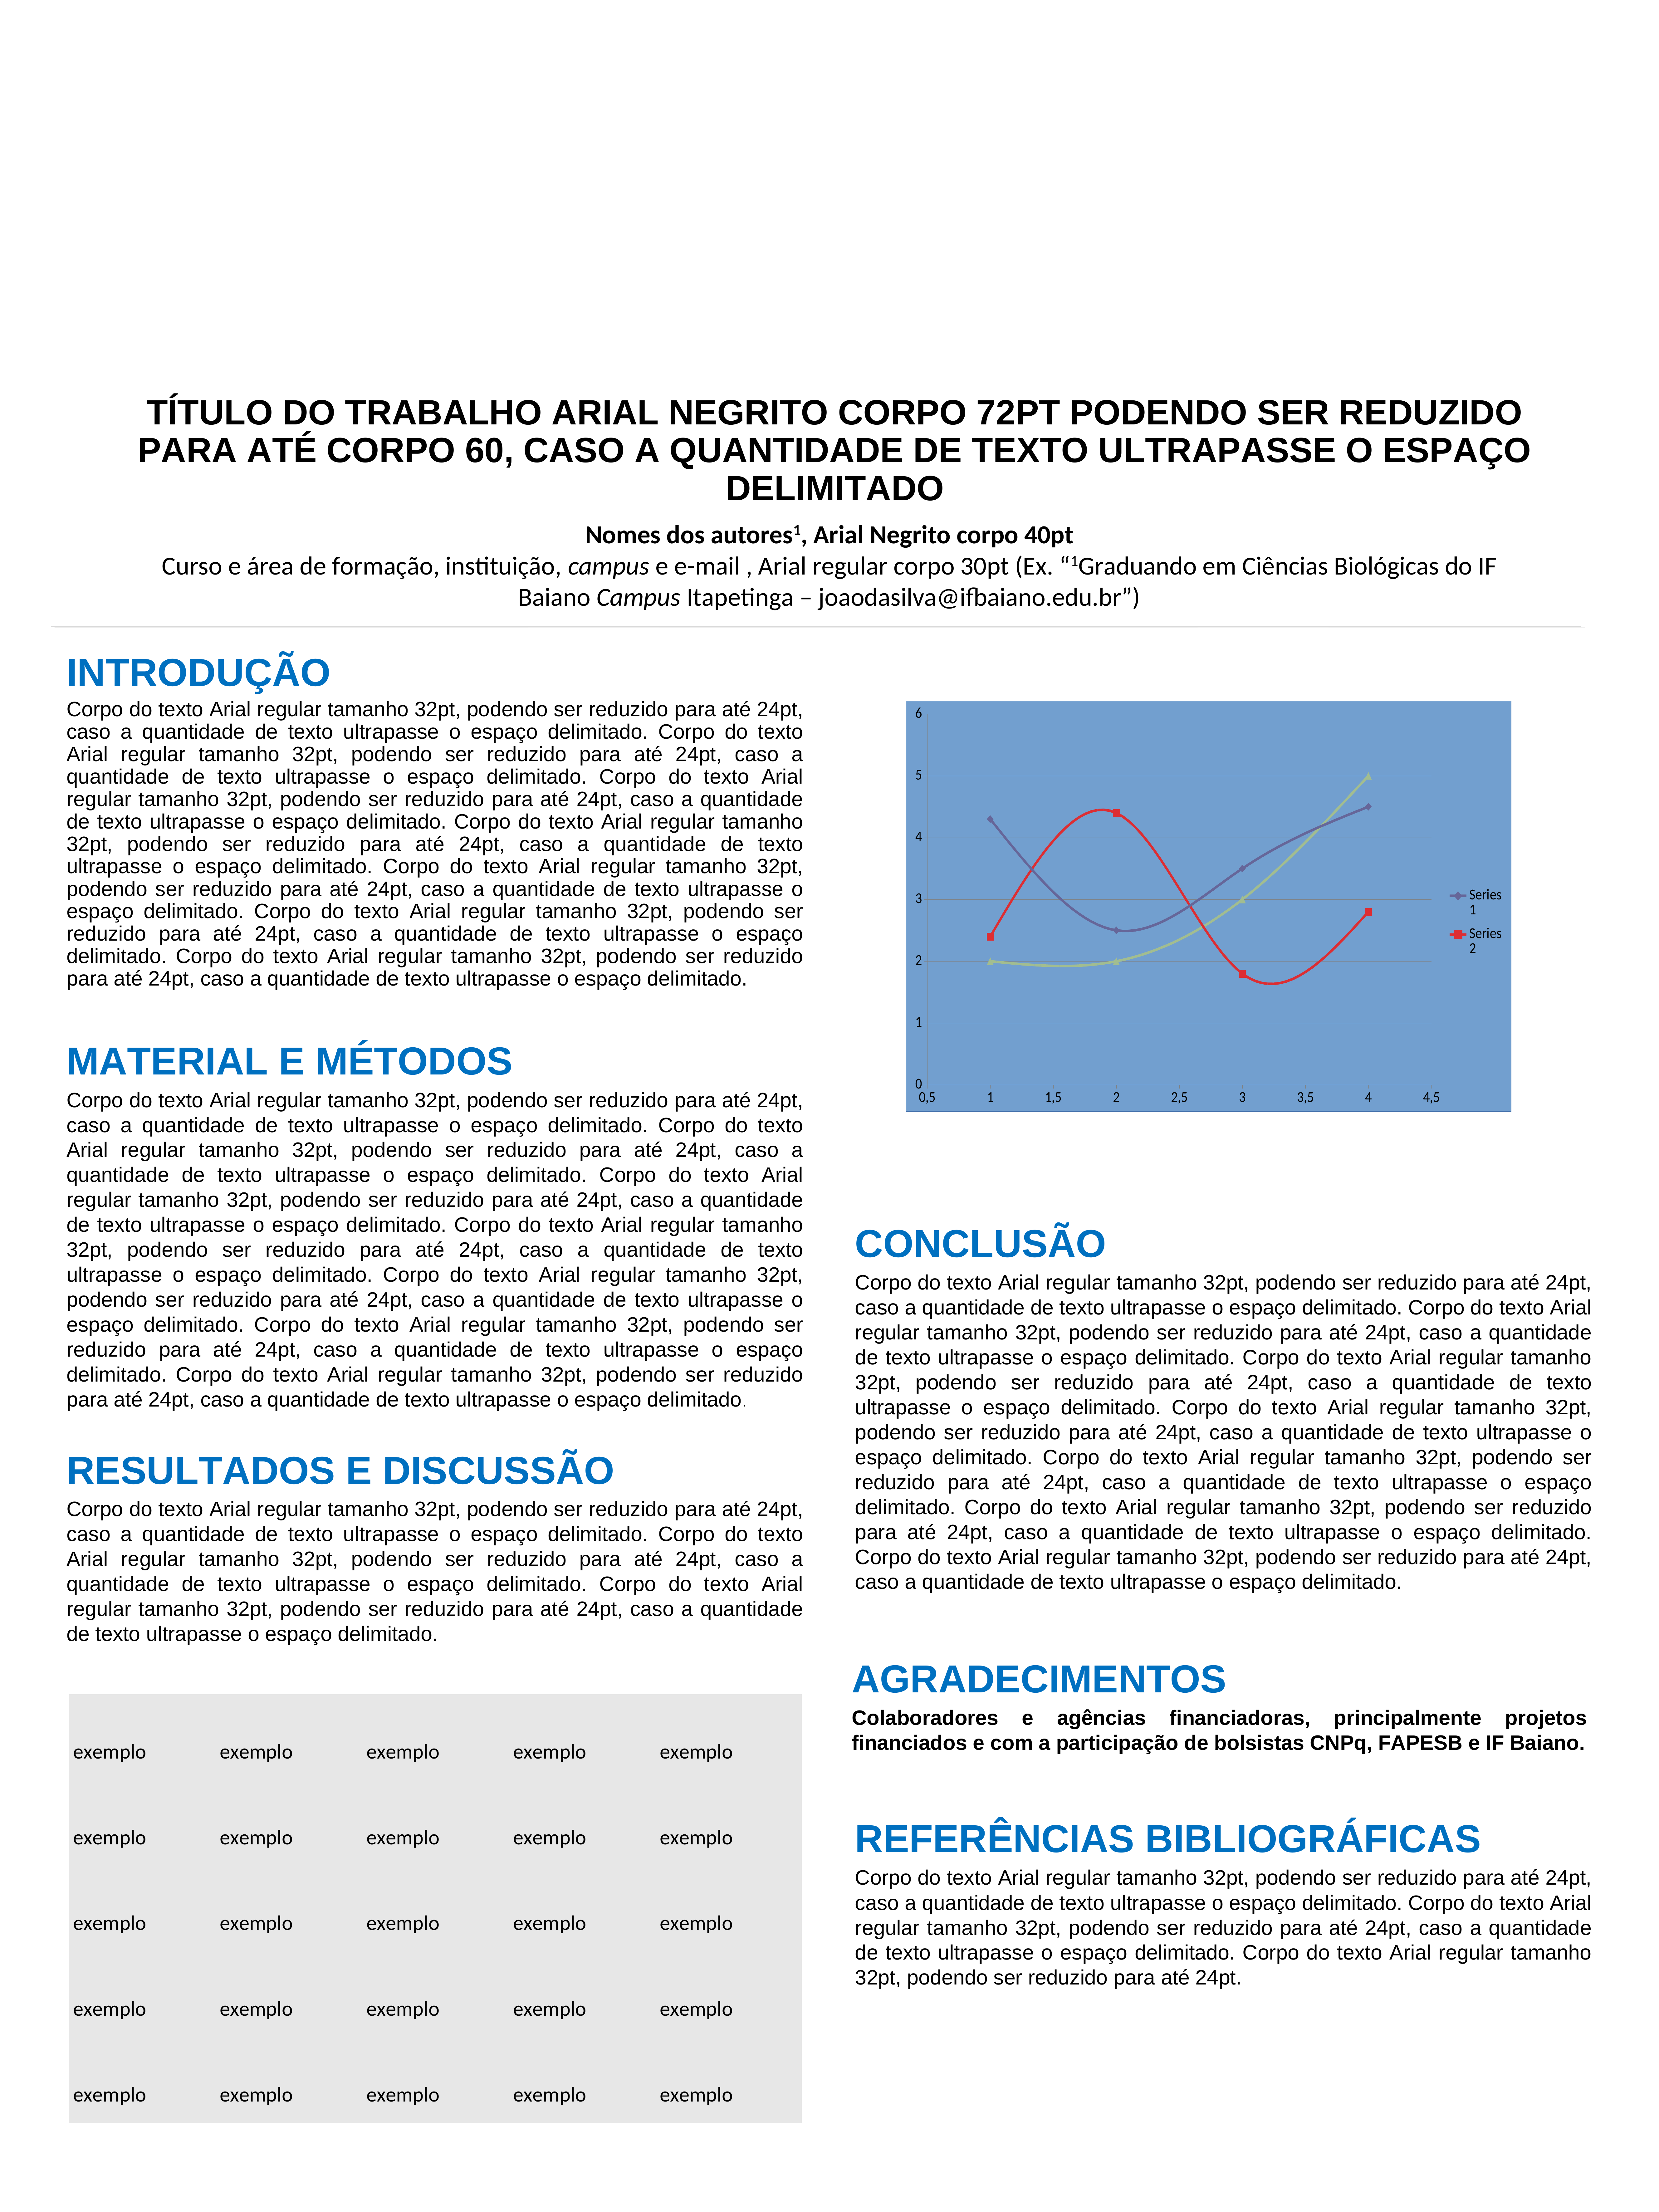

PIBIC-EM
TÍTULO DO TRABALHO ARIAL NEGRITO CORPO 72PT PODENDO SER REDUZIDO PARA ATÉ CORPO 60, CASO A QUANTIDADE DE TEXTO ULTRAPASSE O ESPAÇO DELIMITADO
Nomes dos autores1, Arial Negrito corpo 40pt
Curso e área de formação, instituição, campus e e-mail , Arial regular corpo 30pt (Ex. “1Graduando em Ciências Biológicas do IF Baiano Campus Itapetinga – joaodasilva@ifbaiano.edu.br”)
INTRODUÇÃO
Corpo do texto Arial regular tamanho 32pt, podendo ser reduzido para até 24pt, caso a quantidade de texto ultrapasse o espaço delimitado. Corpo do texto Arial regular tamanho 32pt, podendo ser reduzido para até 24pt, caso a quantidade de texto ultrapasse o espaço delimitado. Corpo do texto Arial regular tamanho 32pt, podendo ser reduzido para até 24pt, caso a quantidade de texto ultrapasse o espaço delimitado. Corpo do texto Arial regular tamanho 32pt, podendo ser reduzido para até 24pt, caso a quantidade de texto ultrapasse o espaço delimitado. Corpo do texto Arial regular tamanho 32pt, podendo ser reduzido para até 24pt, caso a quantidade de texto ultrapasse o espaço delimitado. Corpo do texto Arial regular tamanho 32pt, podendo ser reduzido para até 24pt, caso a quantidade de texto ultrapasse o espaço delimitado. Corpo do texto Arial regular tamanho 32pt, podendo ser reduzido para até 24pt, caso a quantidade de texto ultrapasse o espaço delimitado.
MATERIAL E MÉTODOS
Corpo do texto Arial regular tamanho 32pt, podendo ser reduzido para até 24pt, caso a quantidade de texto ultrapasse o espaço delimitado. Corpo do texto Arial regular tamanho 32pt, podendo ser reduzido para até 24pt, caso a quantidade de texto ultrapasse o espaço delimitado. Corpo do texto Arial regular tamanho 32pt, podendo ser reduzido para até 24pt, caso a quantidade de texto ultrapasse o espaço delimitado. Corpo do texto Arial regular tamanho 32pt, podendo ser reduzido para até 24pt, caso a quantidade de texto ultrapasse o espaço delimitado. Corpo do texto Arial regular tamanho 32pt, podendo ser reduzido para até 24pt, caso a quantidade de texto ultrapasse o espaço delimitado. Corpo do texto Arial regular tamanho 32pt, podendo ser reduzido para até 24pt, caso a quantidade de texto ultrapasse o espaço delimitado. Corpo do texto Arial regular tamanho 32pt, podendo ser reduzido para até 24pt, caso a quantidade de texto ultrapasse o espaço delimitado.
PIBIC
CONCLUSÃO
Corpo do texto Arial regular tamanho 32pt, podendo ser reduzido para até 24pt, caso a quantidade de texto ultrapasse o espaço delimitado. Corpo do texto Arial regular tamanho 32pt, podendo ser reduzido para até 24pt, caso a quantidade de texto ultrapasse o espaço delimitado. Corpo do texto Arial regular tamanho 32pt, podendo ser reduzido para até 24pt, caso a quantidade de texto ultrapasse o espaço delimitado. Corpo do texto Arial regular tamanho 32pt, podendo ser reduzido para até 24pt, caso a quantidade de texto ultrapasse o espaço delimitado. Corpo do texto Arial regular tamanho 32pt, podendo ser reduzido para até 24pt, caso a quantidade de texto ultrapasse o espaço delimitado. Corpo do texto Arial regular tamanho 32pt, podendo ser reduzido para até 24pt, caso a quantidade de texto ultrapasse o espaço delimitado. Corpo do texto Arial regular tamanho 32pt, podendo ser reduzido para até 24pt, caso a quantidade de texto ultrapasse o espaço delimitado.
RESULTADOS E DISCUSSÃO
Corpo do texto Arial regular tamanho 32pt, podendo ser reduzido para até 24pt, caso a quantidade de texto ultrapasse o espaço delimitado. Corpo do texto Arial regular tamanho 32pt, podendo ser reduzido para até 24pt, caso a quantidade de texto ultrapasse o espaço delimitado. Corpo do texto Arial regular tamanho 32pt, podendo ser reduzido para até 24pt, caso a quantidade de texto ultrapasse o espaço delimitado.
AGRADECIMENTOS
Colaboradores e agências financiadoras, principalmente projetos financiados e com a participação de bolsistas CNPq, FAPESB e IF Baiano.
| exemplo | exemplo | exemplo | exemplo | exemplo |
| --- | --- | --- | --- | --- |
| exemplo | exemplo | exemplo | exemplo | exemplo |
| exemplo | exemplo | exemplo | exemplo | exemplo |
| exemplo | exemplo | exemplo | exemplo | exemplo |
| exemplo | exemplo | exemplo | exemplo | exemplo |
REFERÊNCIAS BIBLIOGRÁFICAS
Corpo do texto Arial regular tamanho 32pt, podendo ser reduzido para até 24pt, caso a quantidade de texto ultrapasse o espaço delimitado. Corpo do texto Arial regular tamanho 32pt, podendo ser reduzido para até 24pt, caso a quantidade de texto ultrapasse o espaço delimitado. Corpo do texto Arial regular tamanho 32pt, podendo ser reduzido para até 24pt.